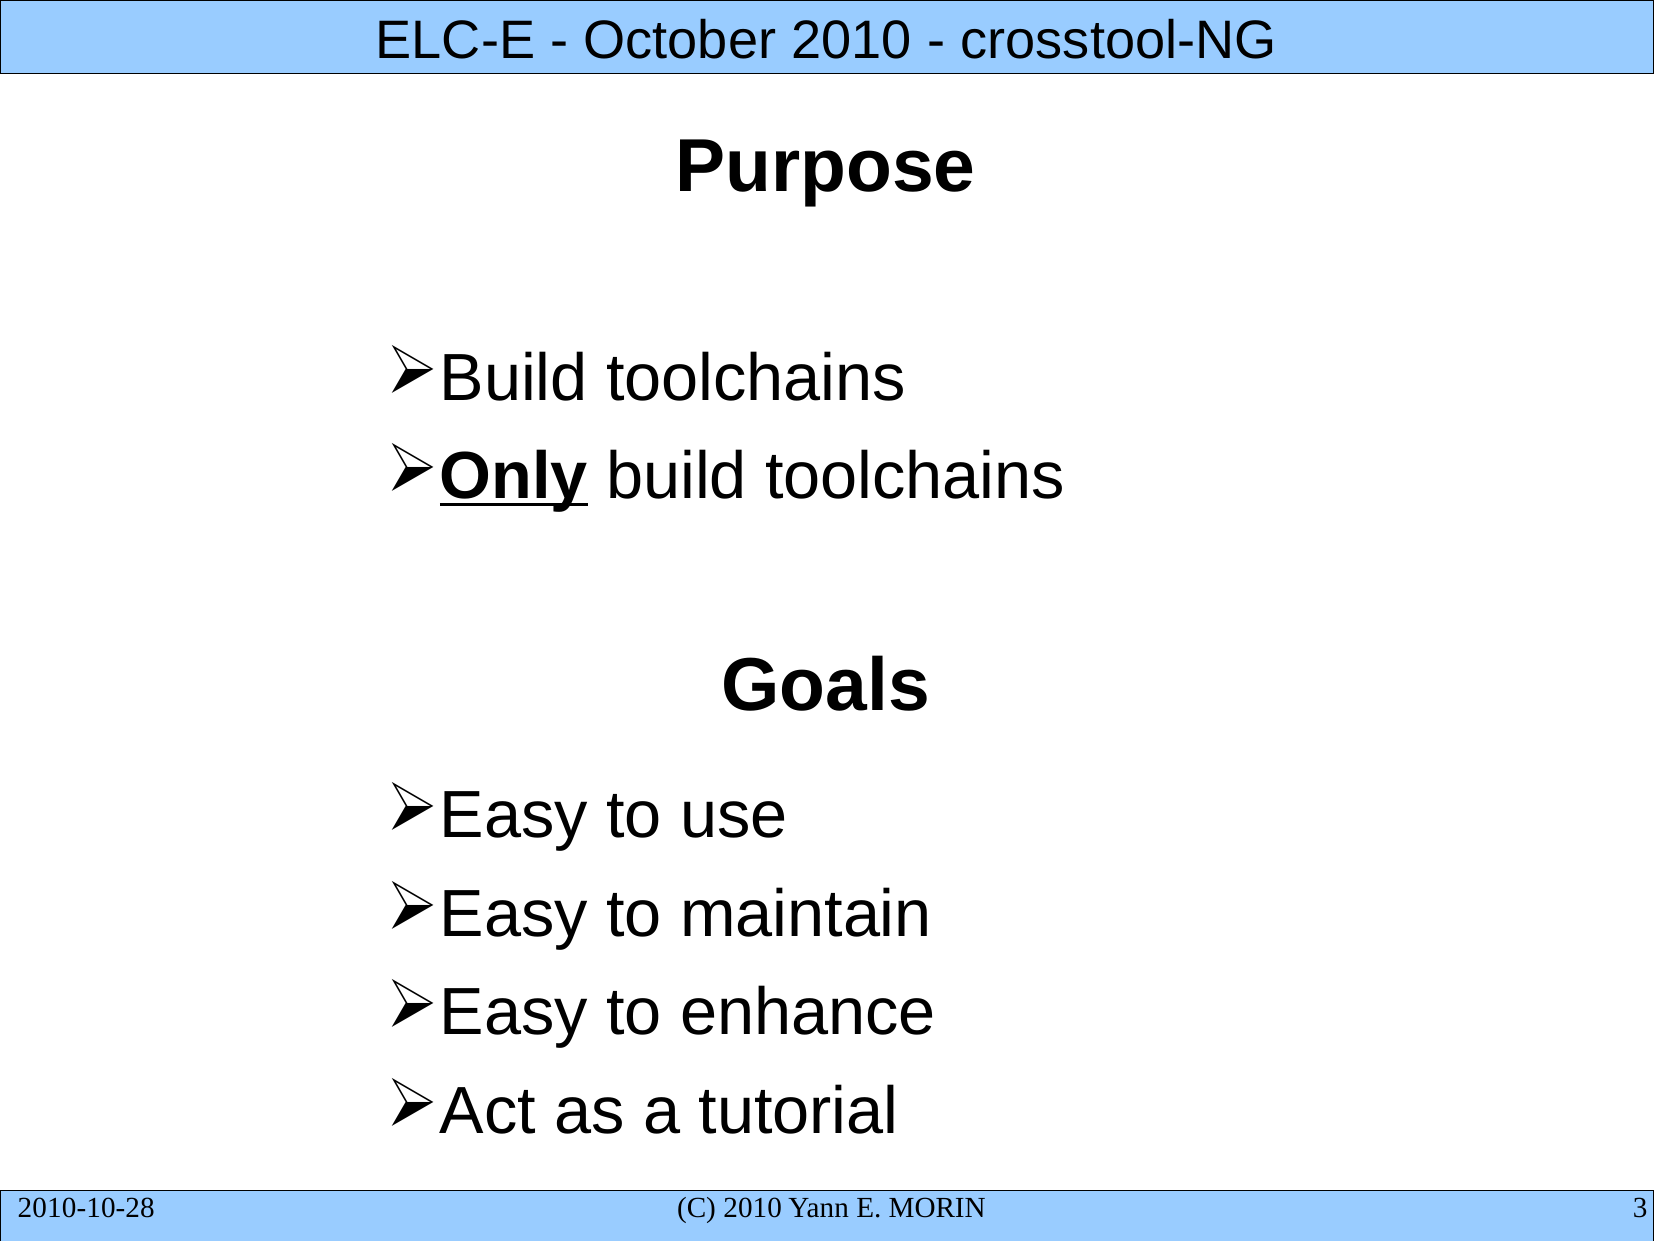

# ELC-E - October 2010 - crosstool-NG
Purpose
Build toolchains
Only build toolchains
Goals
Easy to use
Easy to maintain
Easy to enhance
Act as a tutorial
2010-10-28
(C) 2010 Yann E. MORIN
3